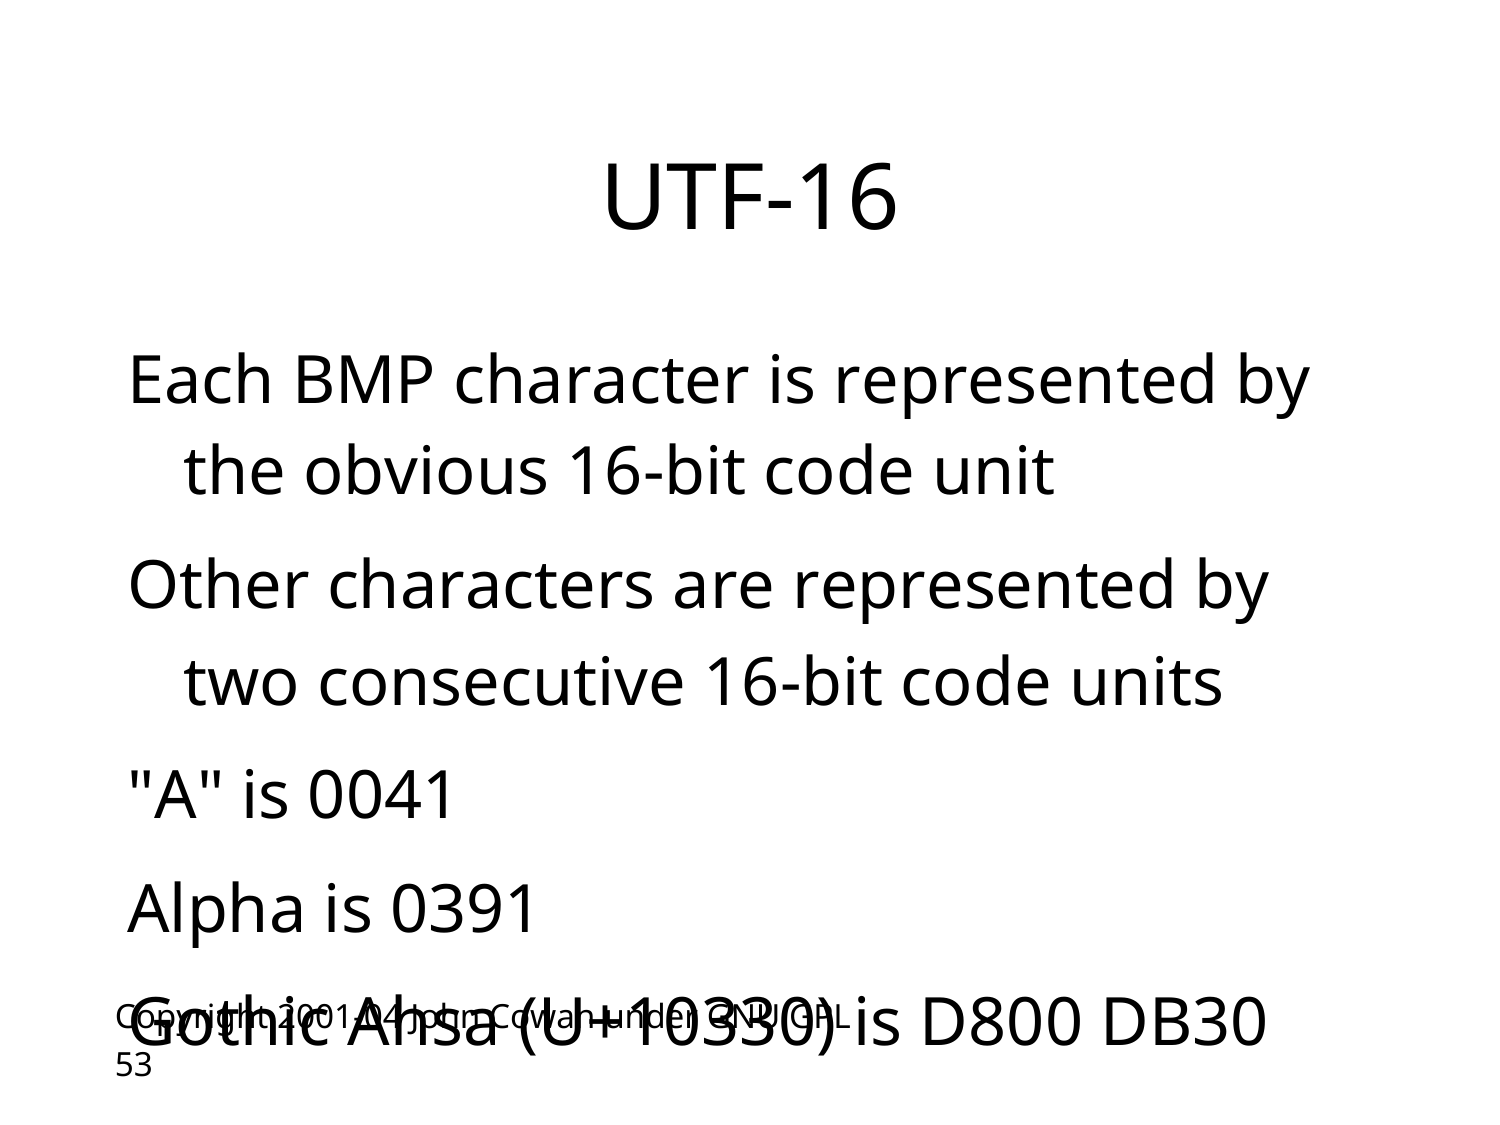

# UTF-16
Each BMP character is represented by the obvious 16-bit code unit
Other characters are represented by two consecutive 16-bit code units
"A" is 0041
Alpha is 0391
Gothic Ahsa (U+10330) is D800 DB30